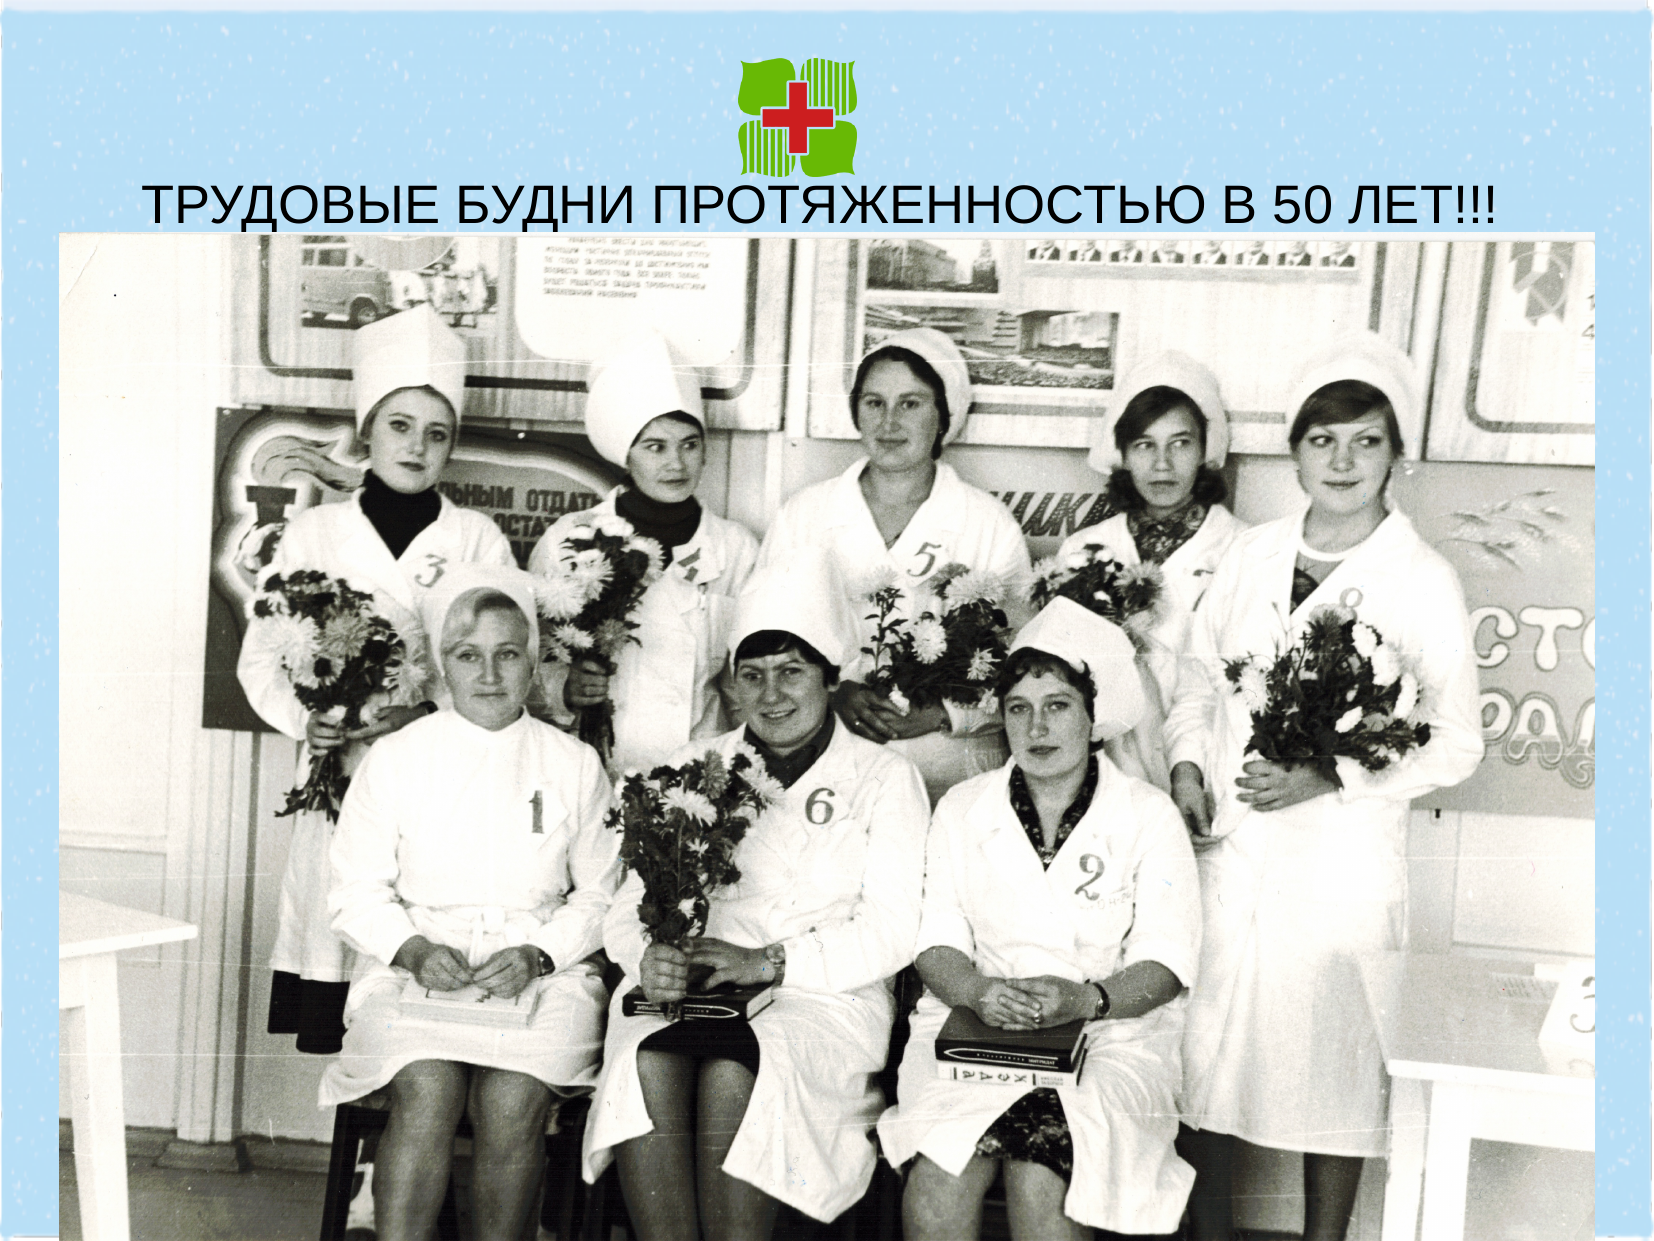

# ТРУДОВЫЕ БУДНИ ПРОТЯЖЕННОСТЬЮ В 50 ЛЕТ!!!